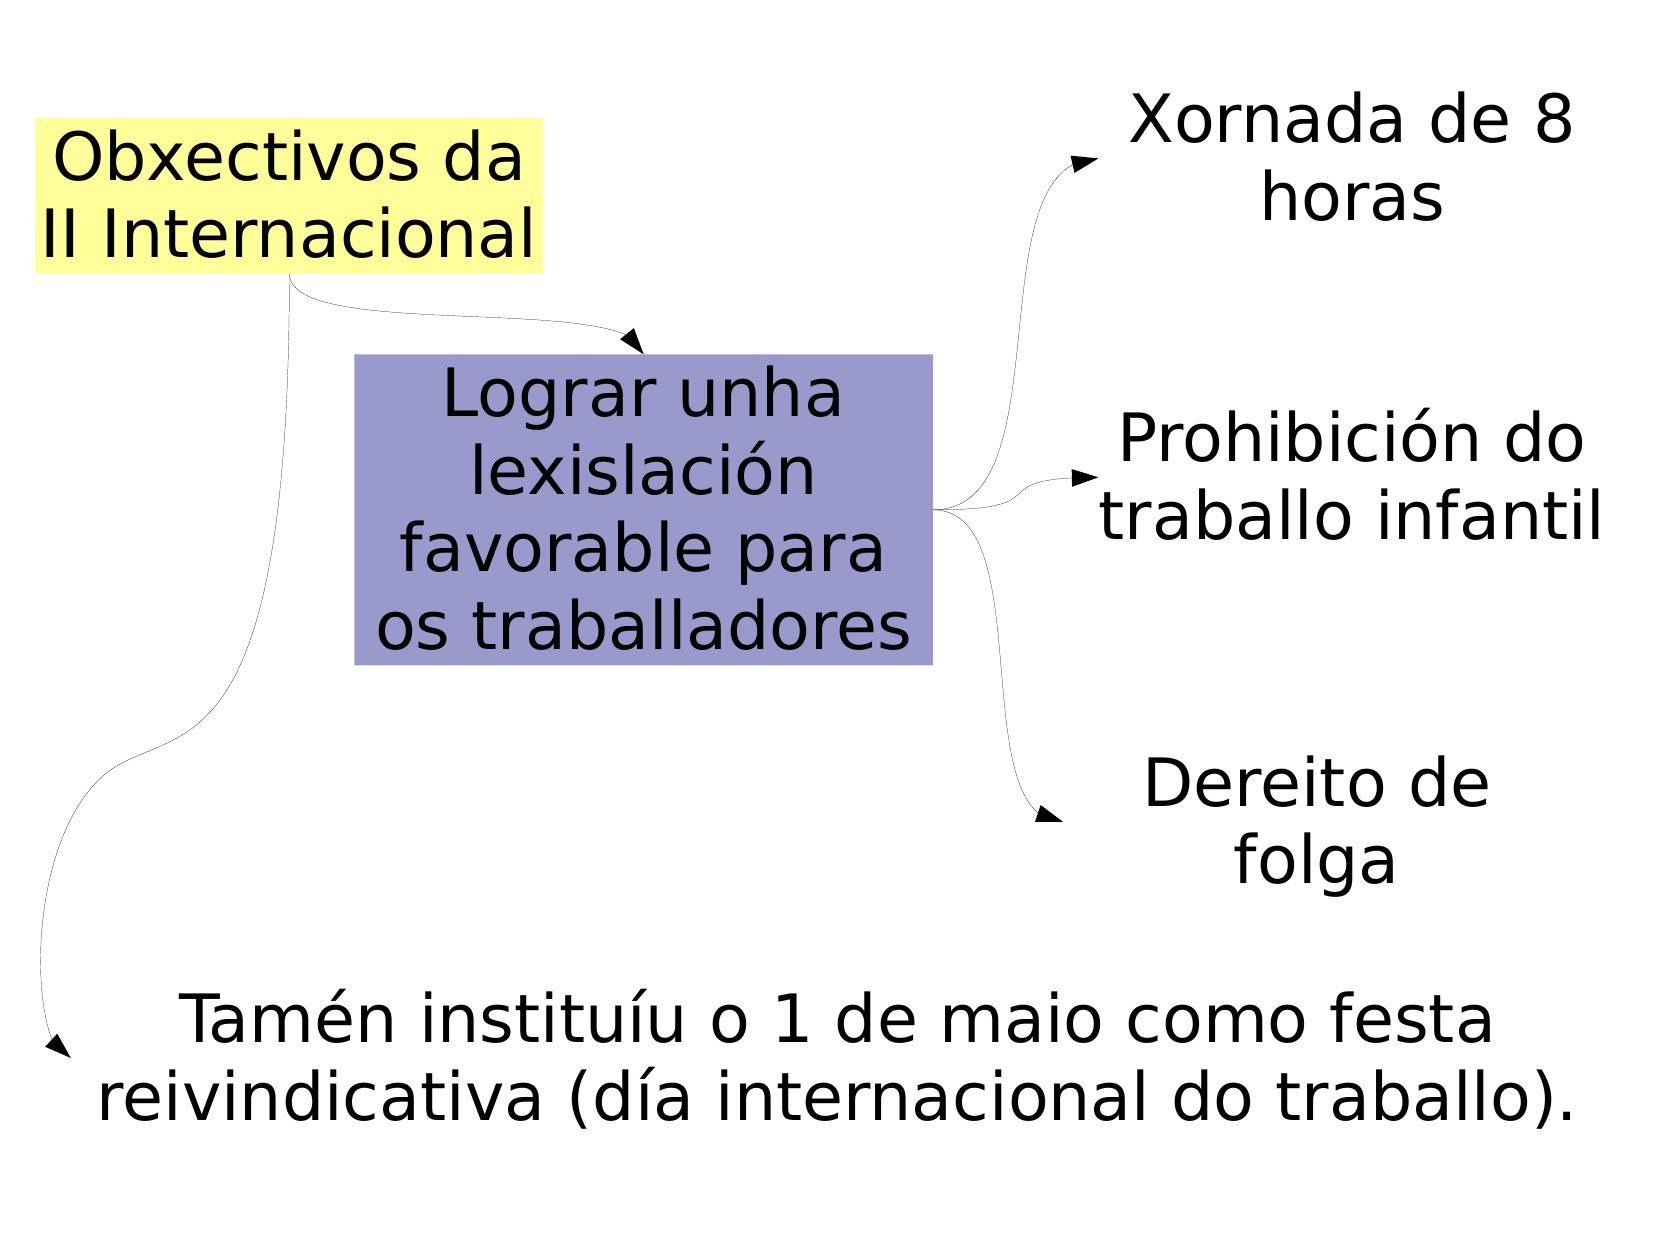

Xornada de 8 horas
Obxectivos da II Internacional
Lograr unha lexislación favorable para os traballadores
Prohibición do traballo infantil
Dereito de folga
Tamén instituíu o 1 de maio como festa reivindicativa (día internacional do traballo).